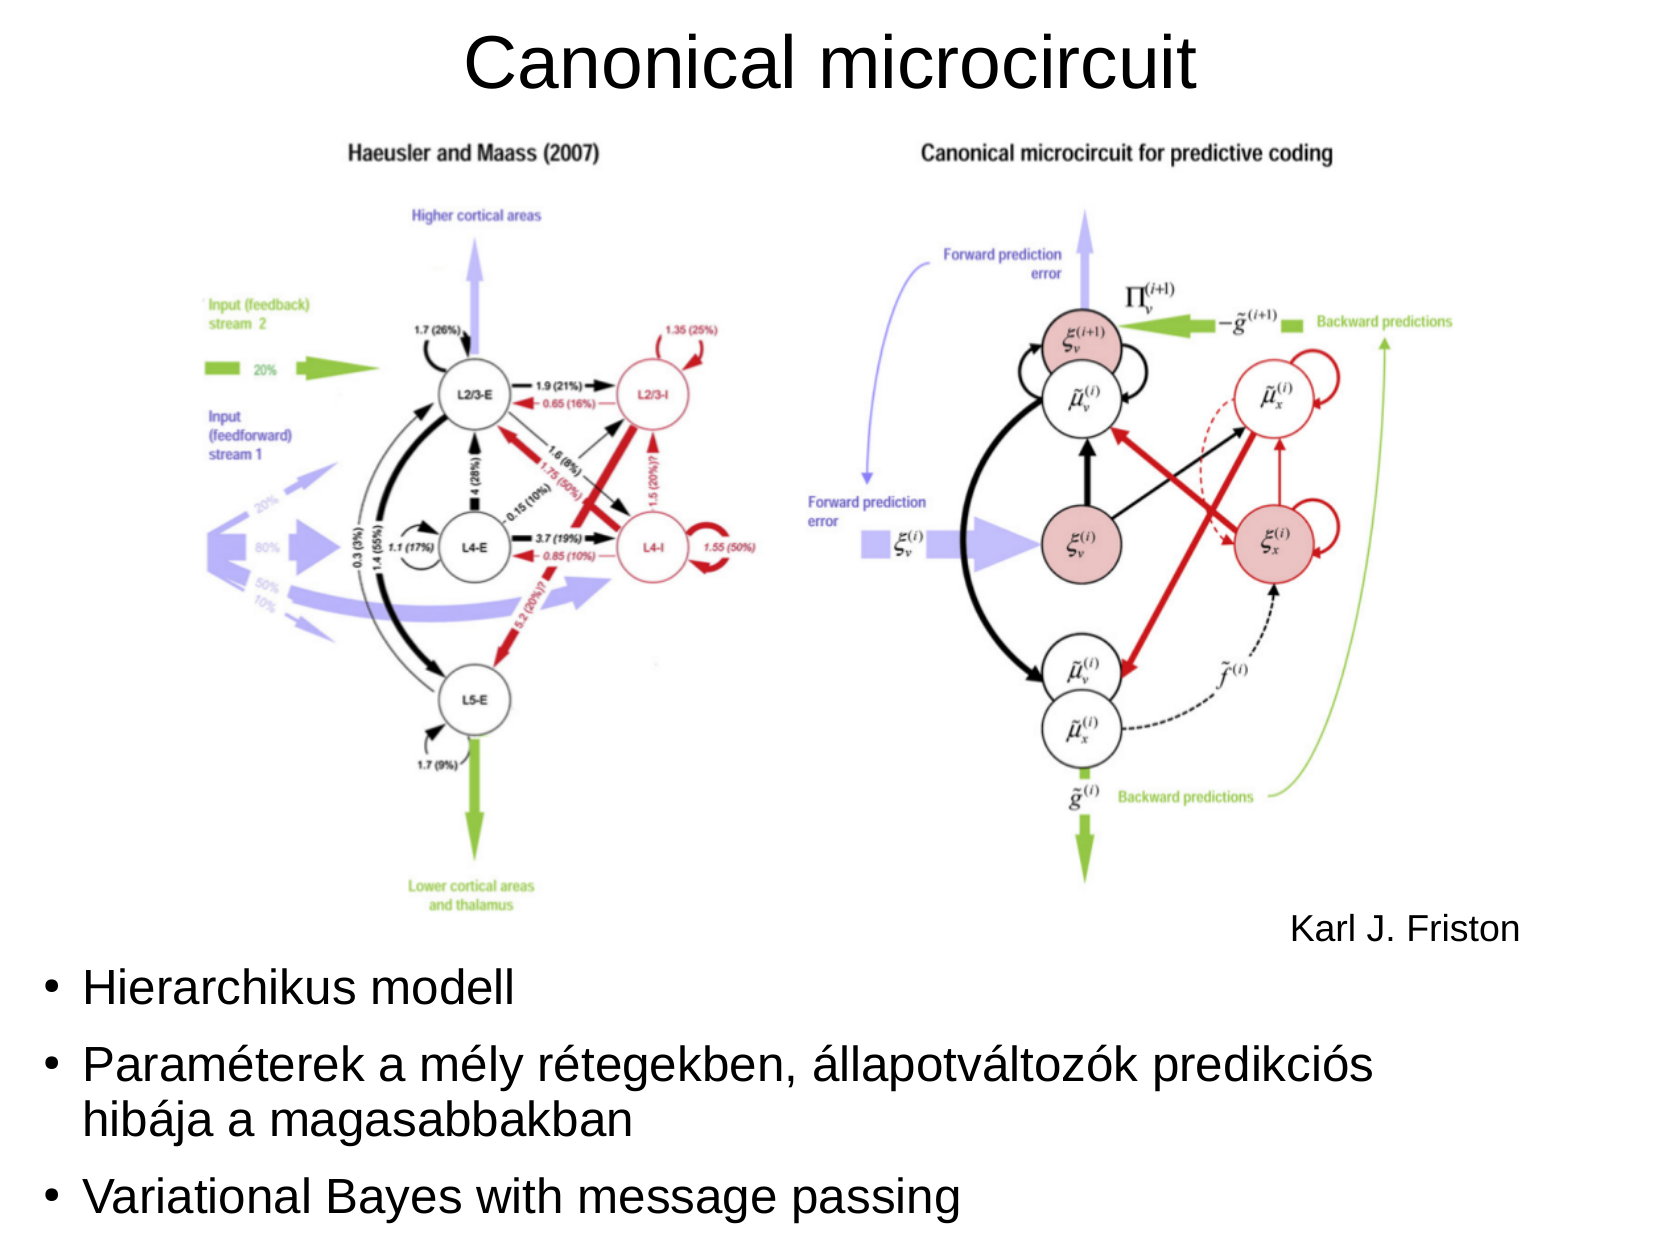

# Canonical microcircuit
Karl J. Friston
Hierarchikus modell
Paraméterek a mély rétegekben, állapotváltozók predikciós hibája a magasabbakban
Variational Bayes with message passing